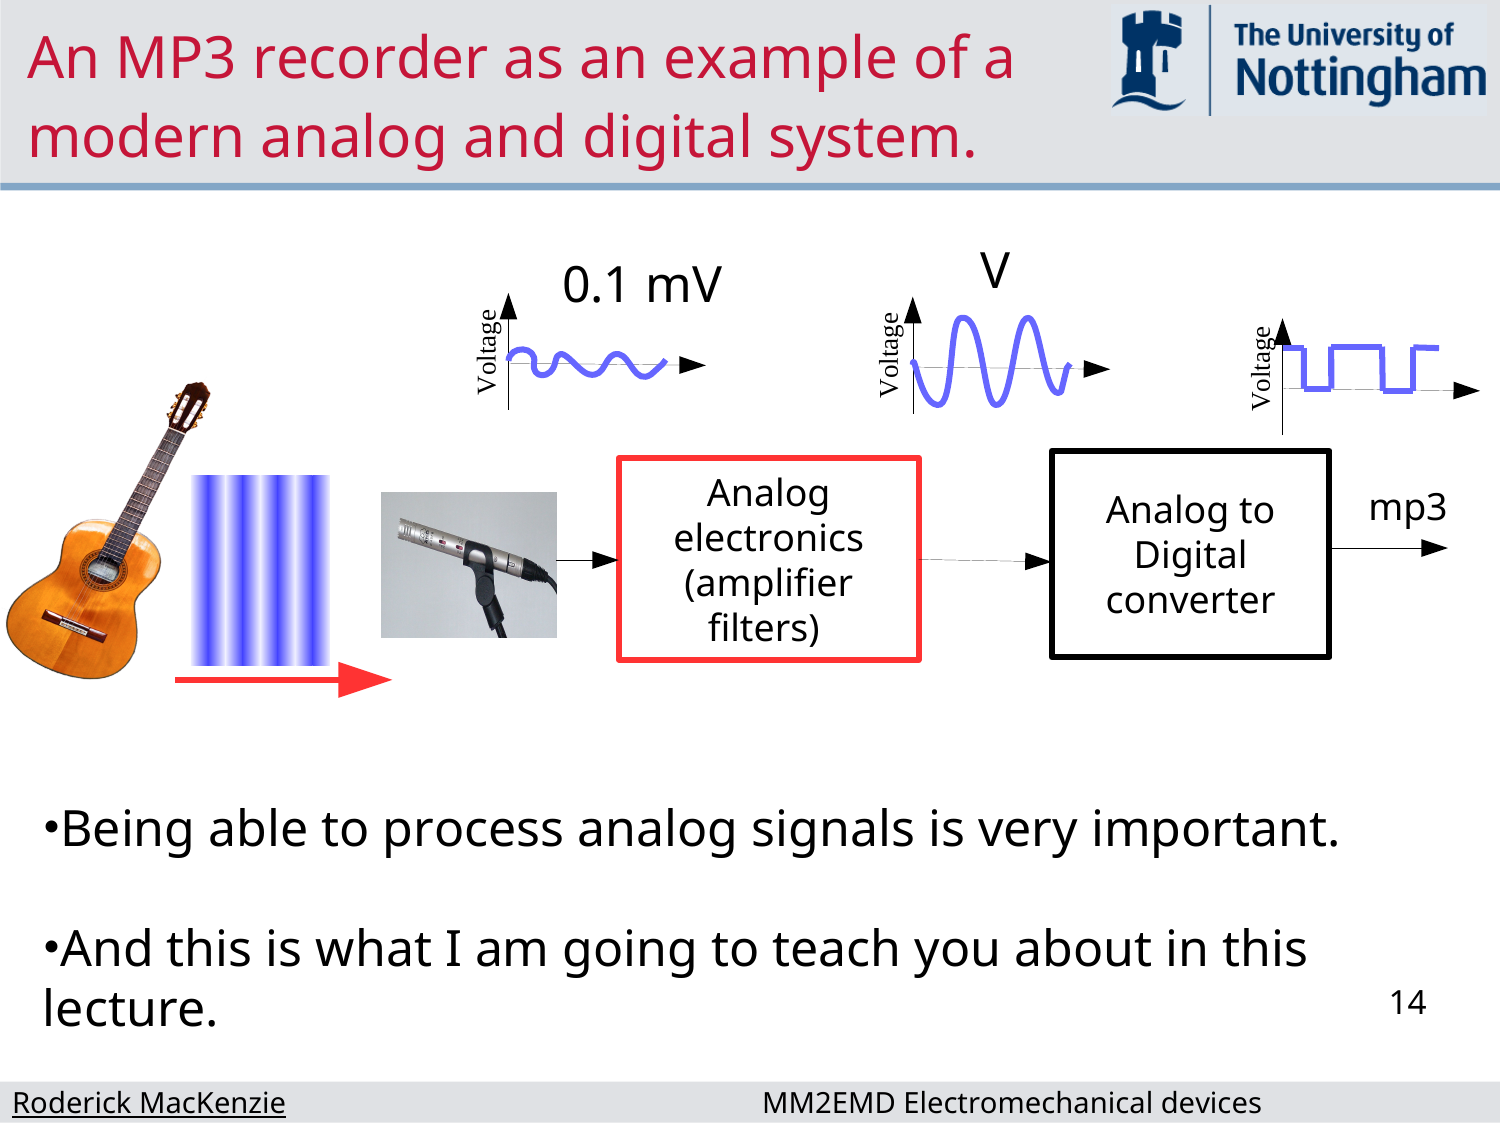

# An MP3 recorder as an example of a modern analog and digital system.
V
0.1 mV
Voltage
Voltage
Voltage
Analog to
Digital
converter
Analog
electronics
(amplifier
filters)
mp3
Being able to process analog signals is very important.
And this is what I am going to teach you about in this lecture.